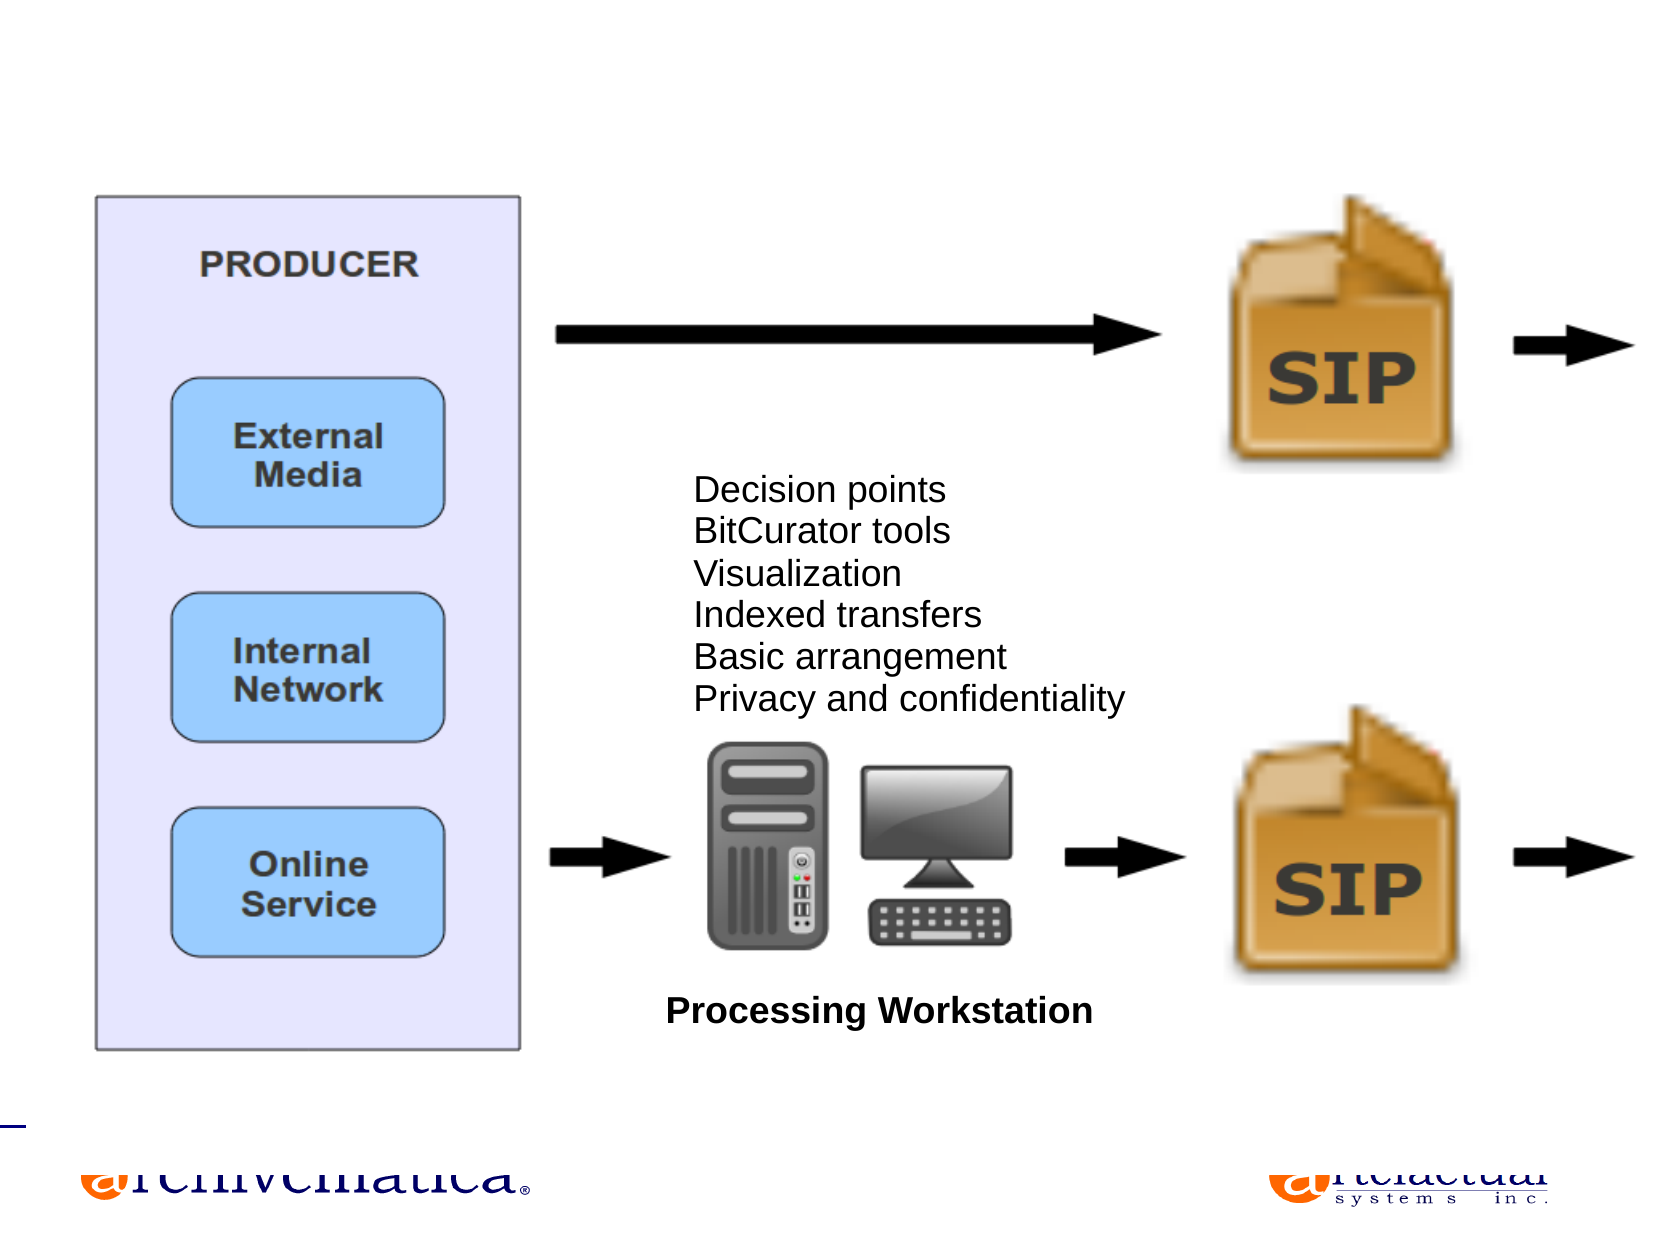

Decision points
BitCurator tools
Visualization
Indexed transfers
Basic arrangement
Privacy and confidentiality
Processing Workstation